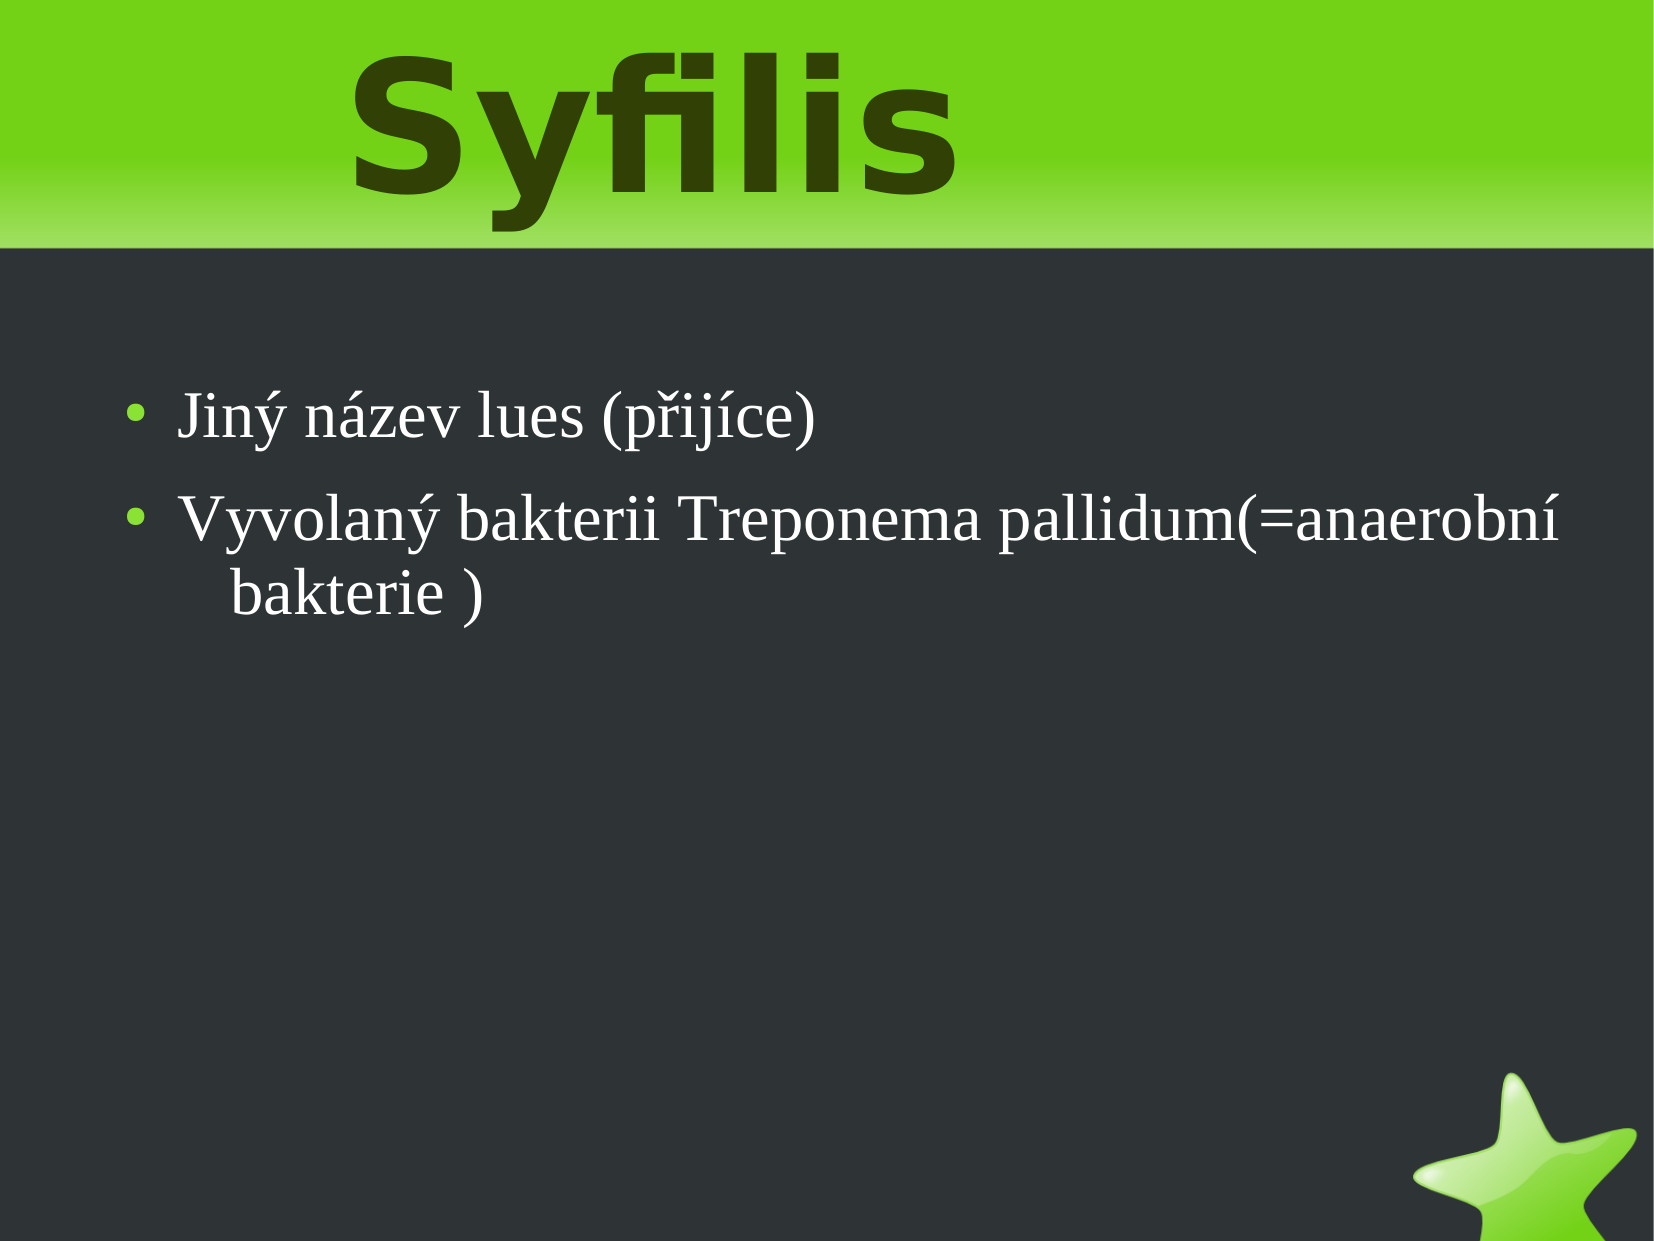

# Syfilis
Jiný název lues (přijíce)
Vyvolaný bakterii Treponema pallidum(=anaerobní bakterie )